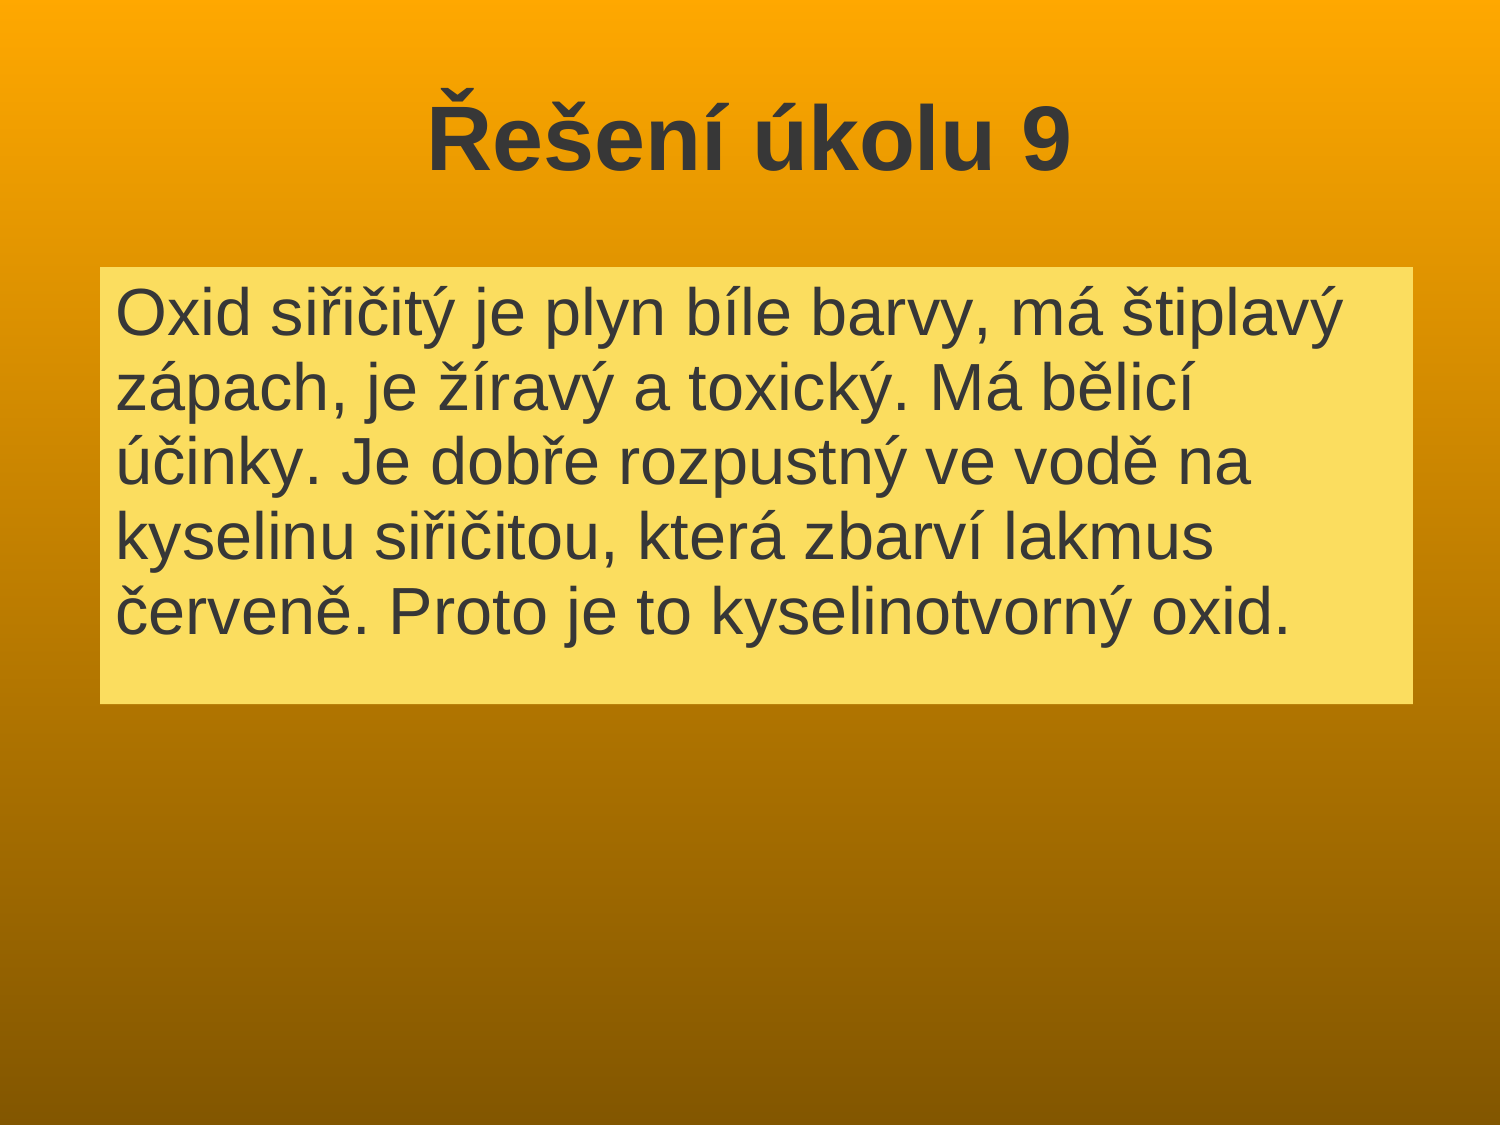

# Řešení úkolu 9
Oxid siřičitý je plyn bíle barvy, má štiplavý
zápach, je žíravý a toxický. Má bělicí
účinky. Je dobře rozpustný ve vodě na
kyselinu siřičitou, která zbarví lakmus
červeně. Proto je to kyselinotvorný oxid.